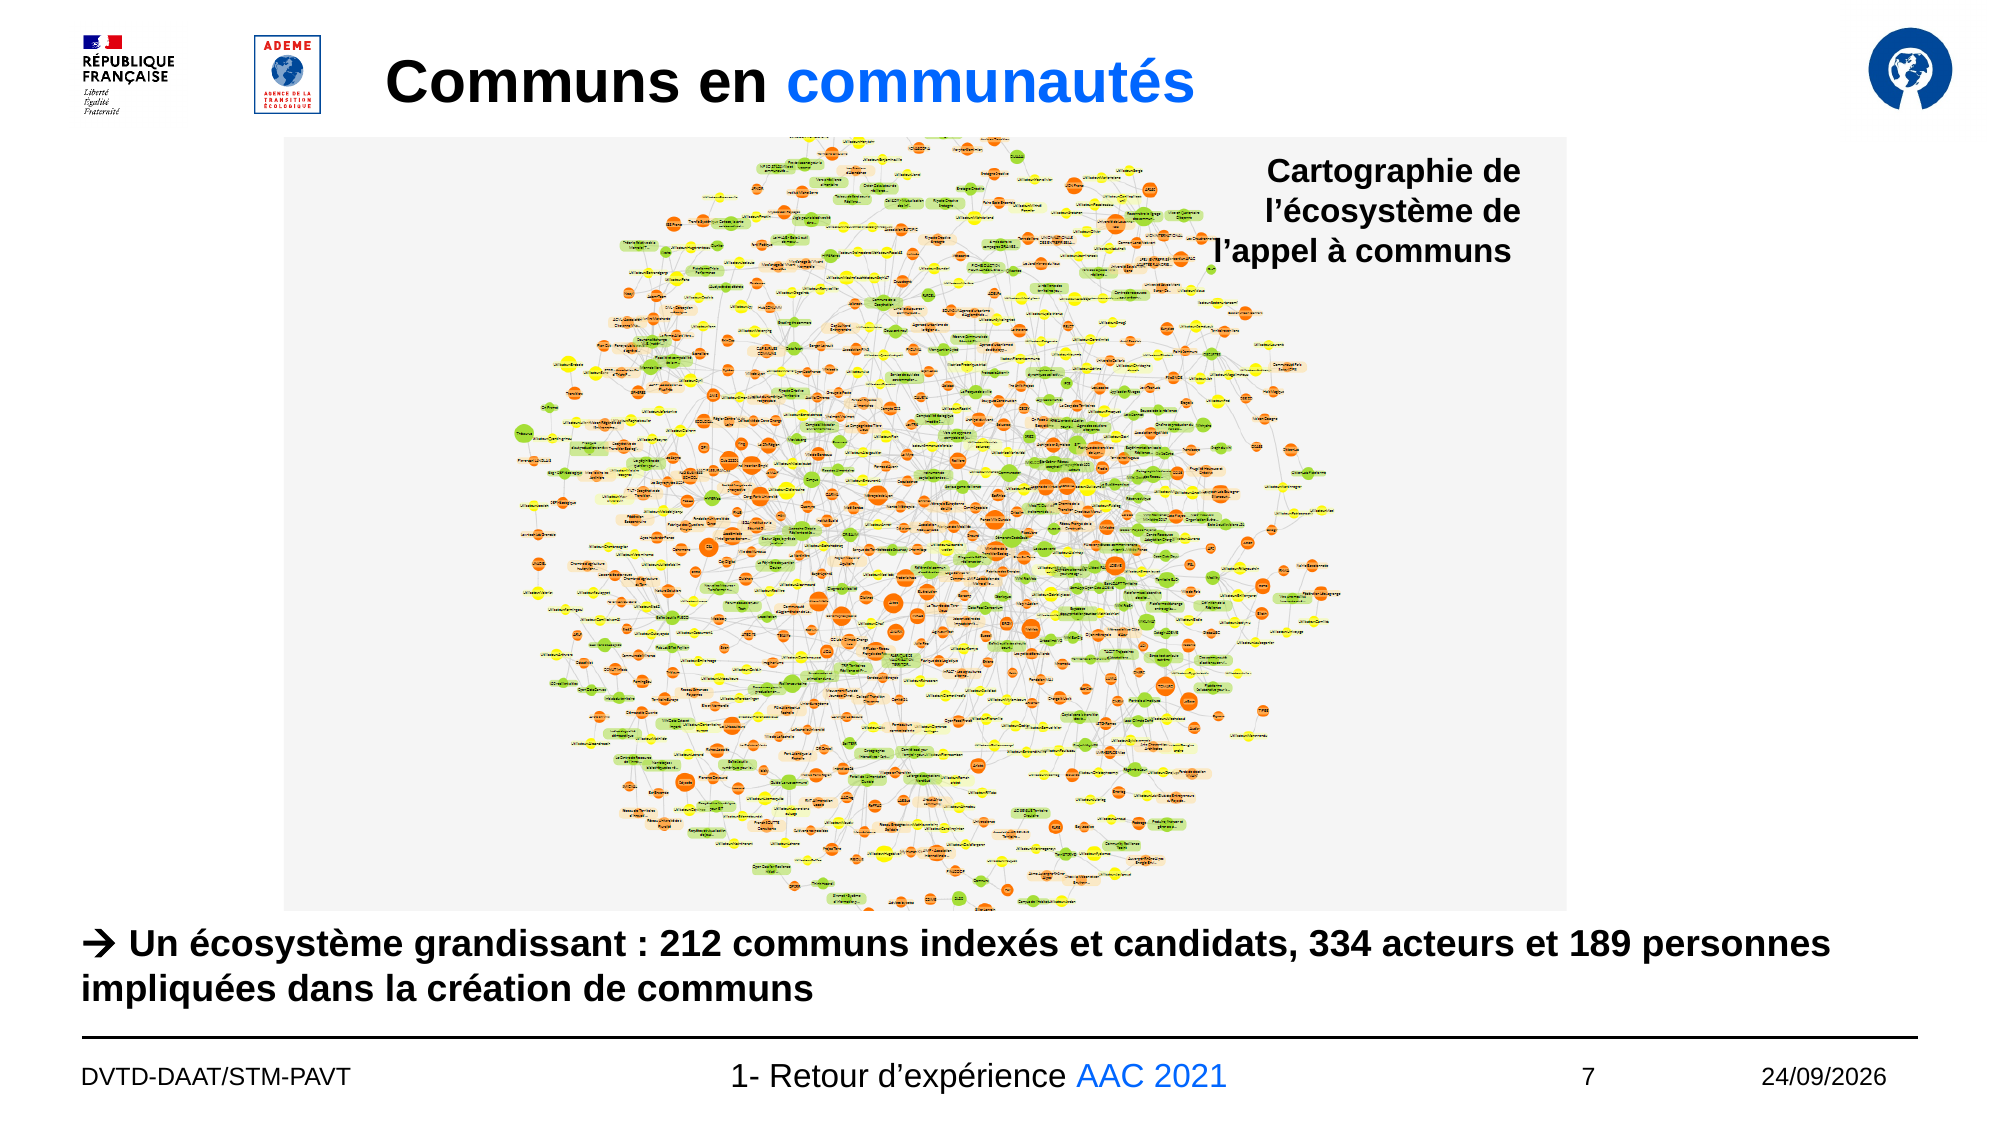

# Communs en communautés
Cartographie de l’écosystème de l’appel à communs
 Un écosystème grandissant : 212 communs indexés et candidats, 334 acteurs et 189 personnes impliquées dans la création de communs
DVTD-DAAT/STM-PAVT
1- Retour d’expérience AAC 2021